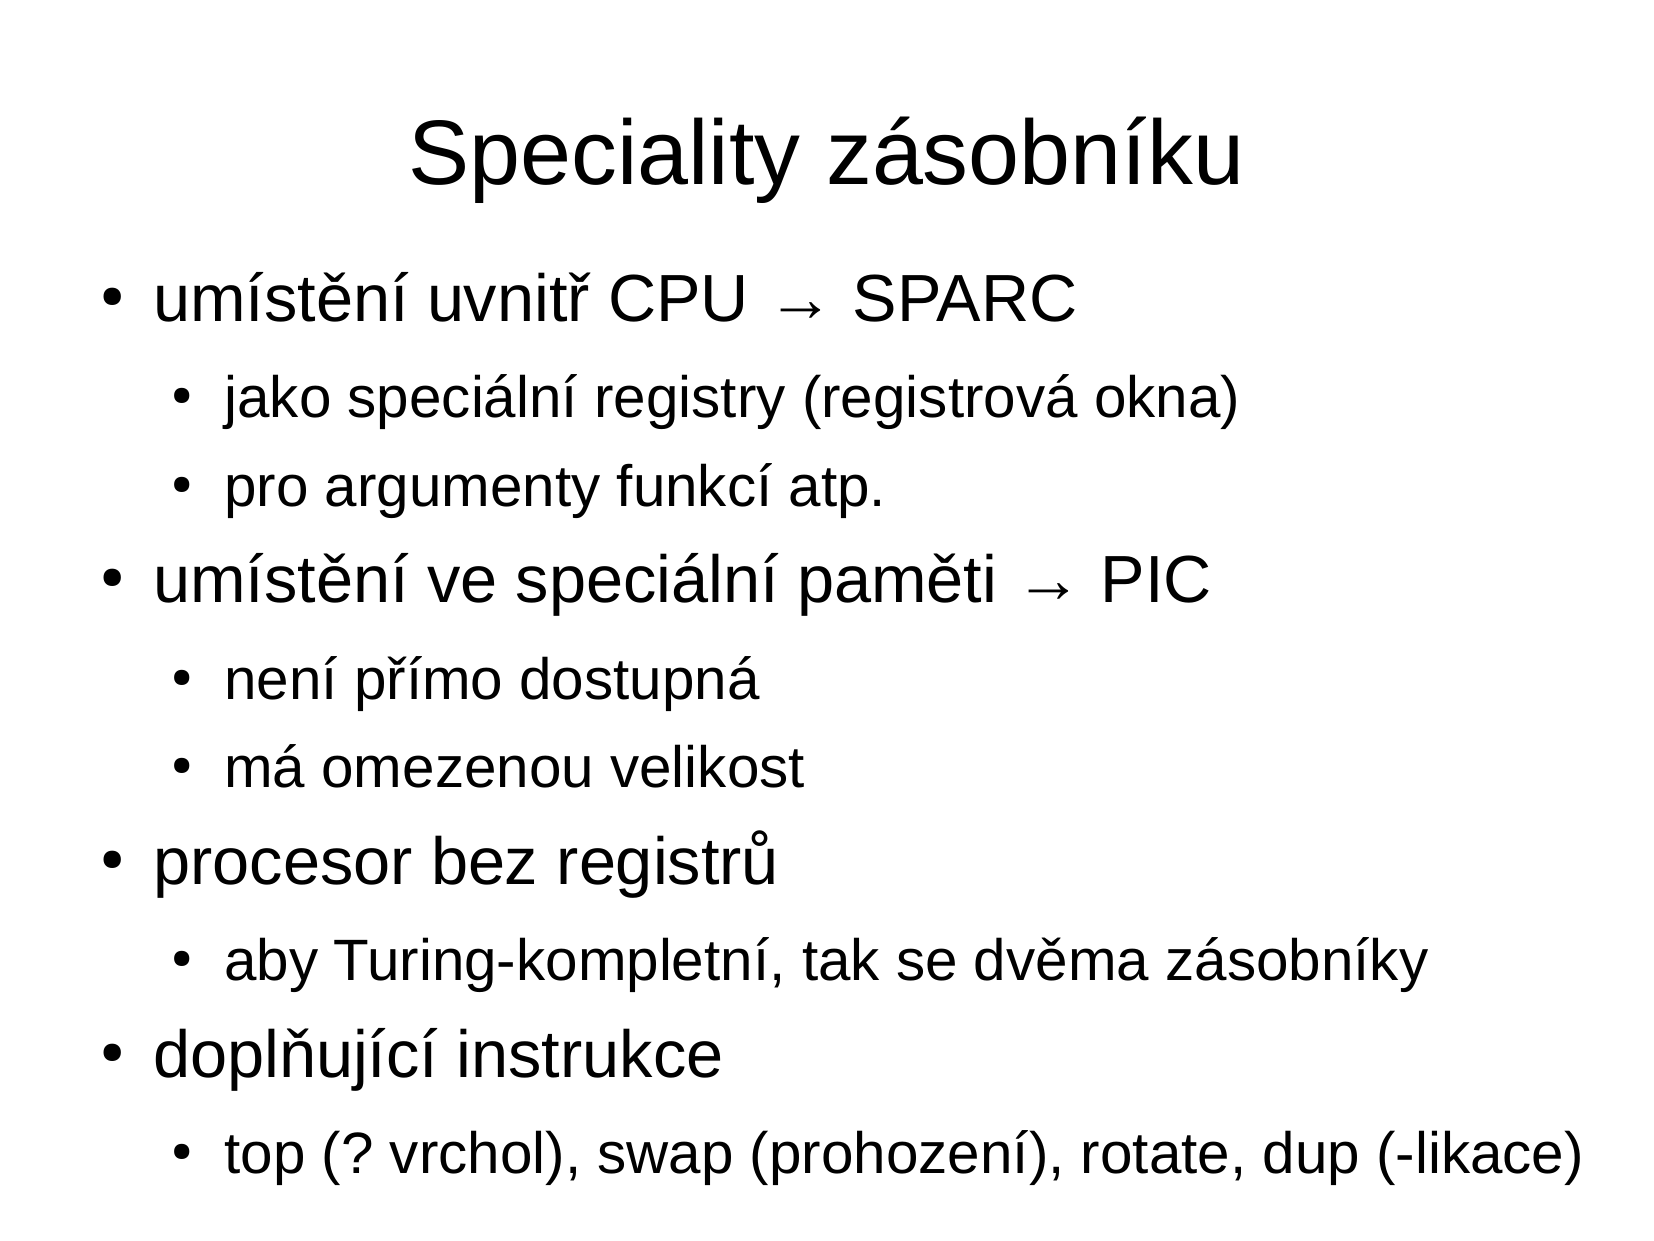

# Speciality zásobníku
umístění uvnitř CPU → SPARC
jako speciální registry (registrová okna)
pro argumenty funkcí atp.
umístění ve speciální paměti → PIC
není přímo dostupná
má omezenou velikost
procesor bez registrů
aby Turing-kompletní, tak se dvěma zásobníky
doplňující instrukce
top (? vrchol), swap (prohození), rotate, dup (-likace)